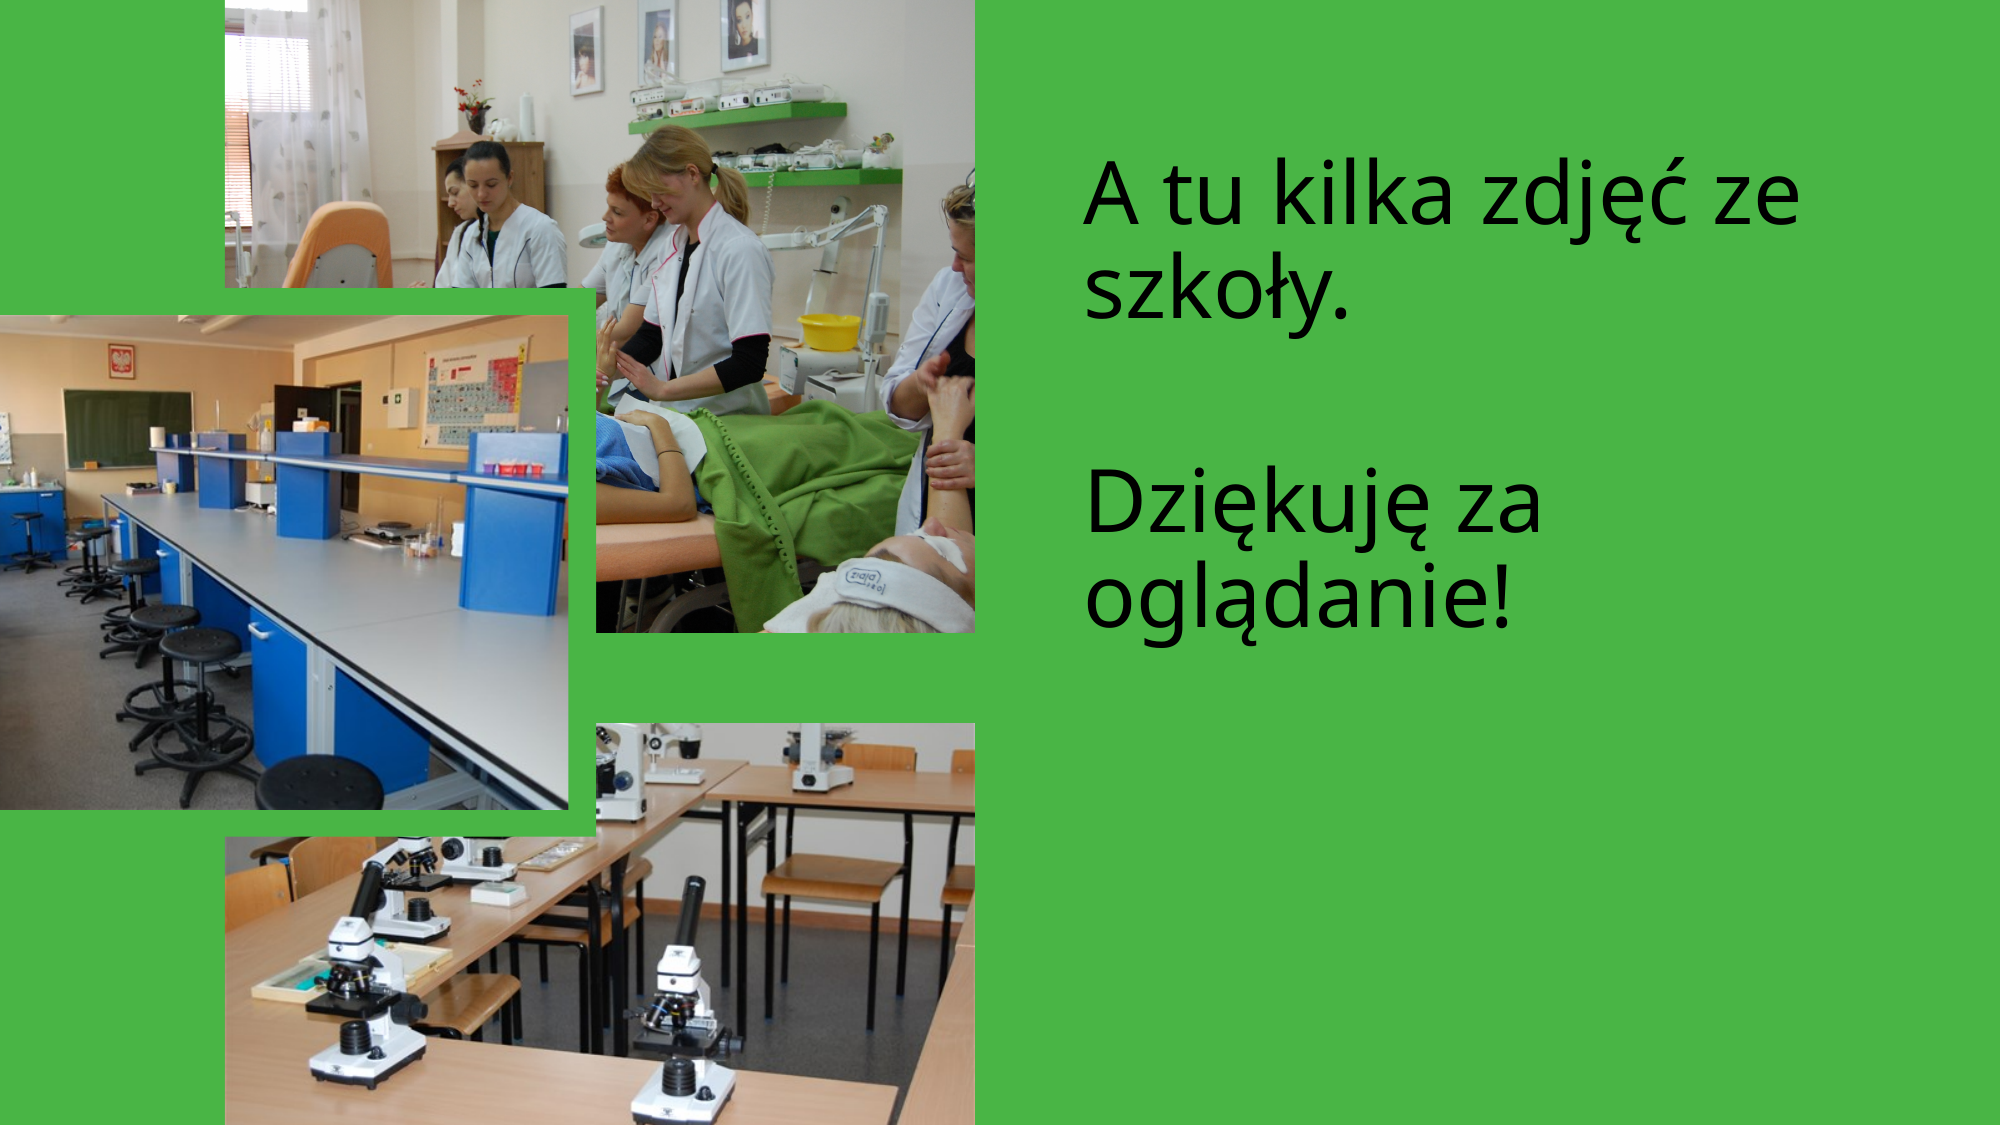

A tu kilka zdjęć ze szkoły.
Dziękuję za oglądanie!